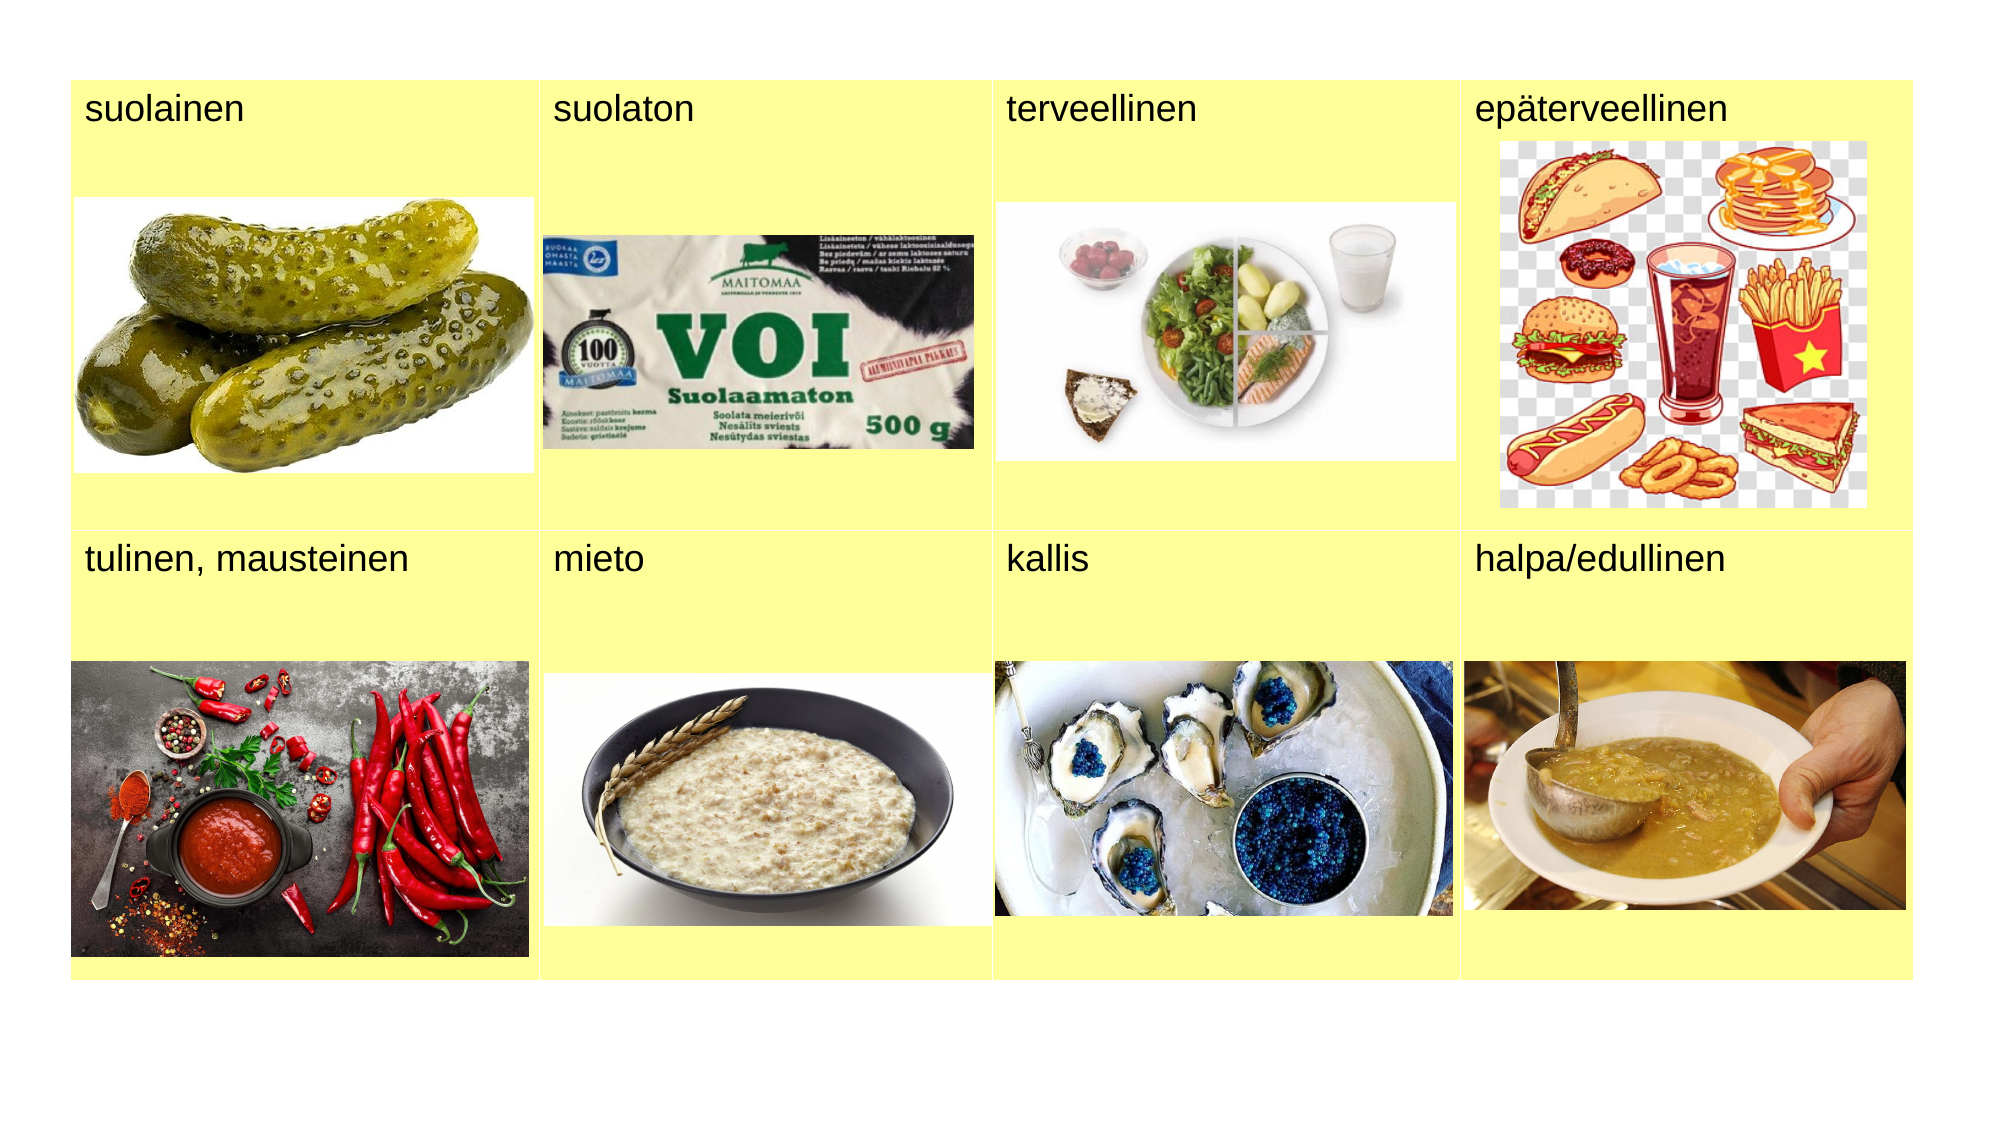

| suolainen | suolaton | terveellinen | epäterveellinen |
| --- | --- | --- | --- |
| tulinen, mausteinen | mieto | kallis | halpa/edullinen |